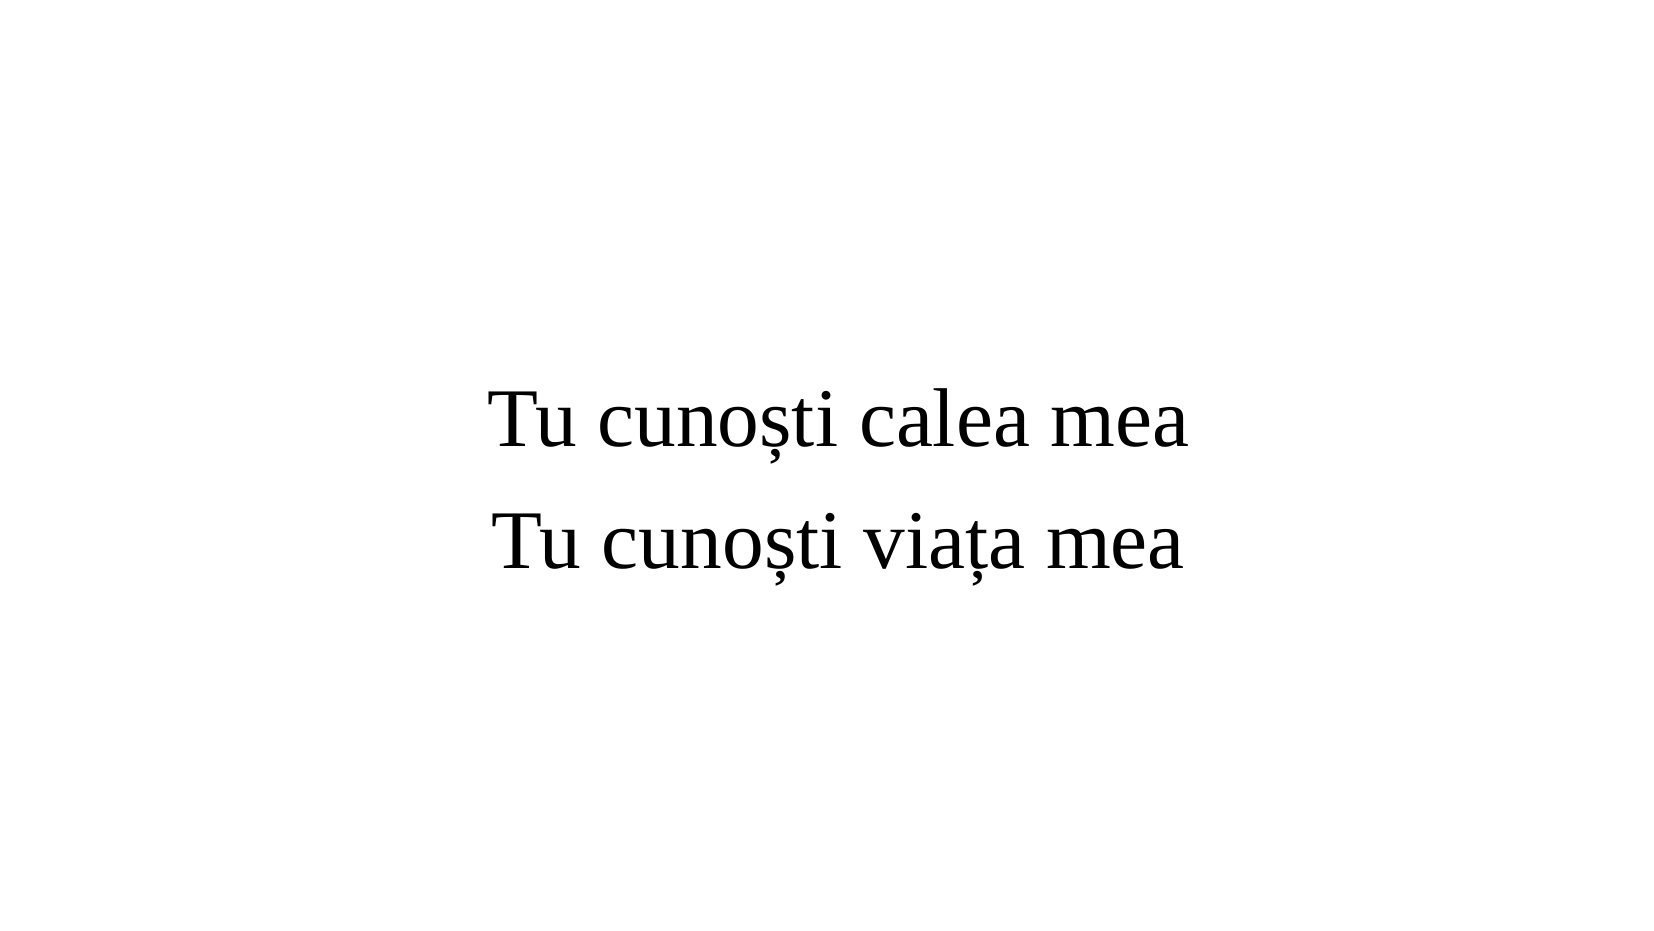

# Tu cunoști calea mea
Tu cunoști viața mea